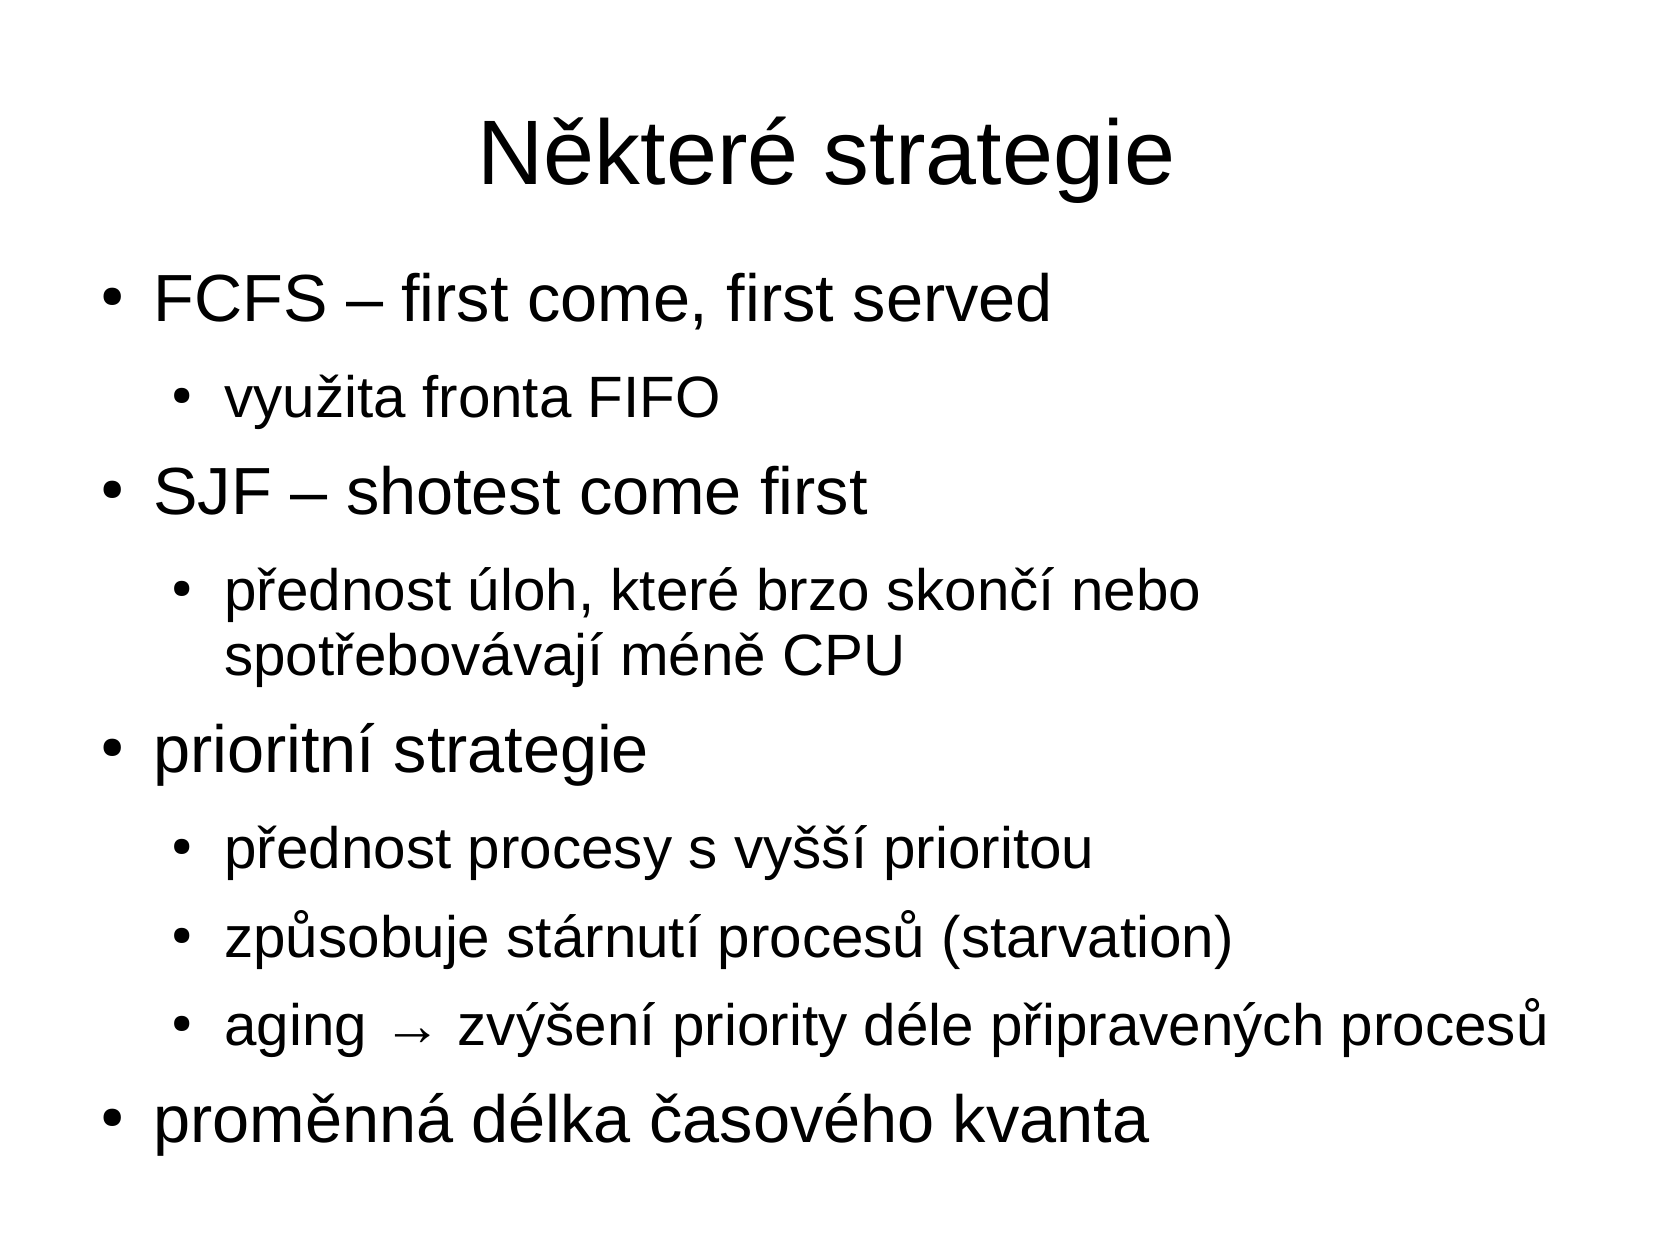

# Některé strategie
FCFS – first come, first served
využita fronta FIFO
SJF – shotest come first
přednost úloh, které brzo skončí nebo spotřebovávají méně CPU
prioritní strategie
přednost procesy s vyšší prioritou
způsobuje stárnutí procesů (starvation)
aging → zvýšení priority déle připravených procesů
proměnná délka časového kvanta